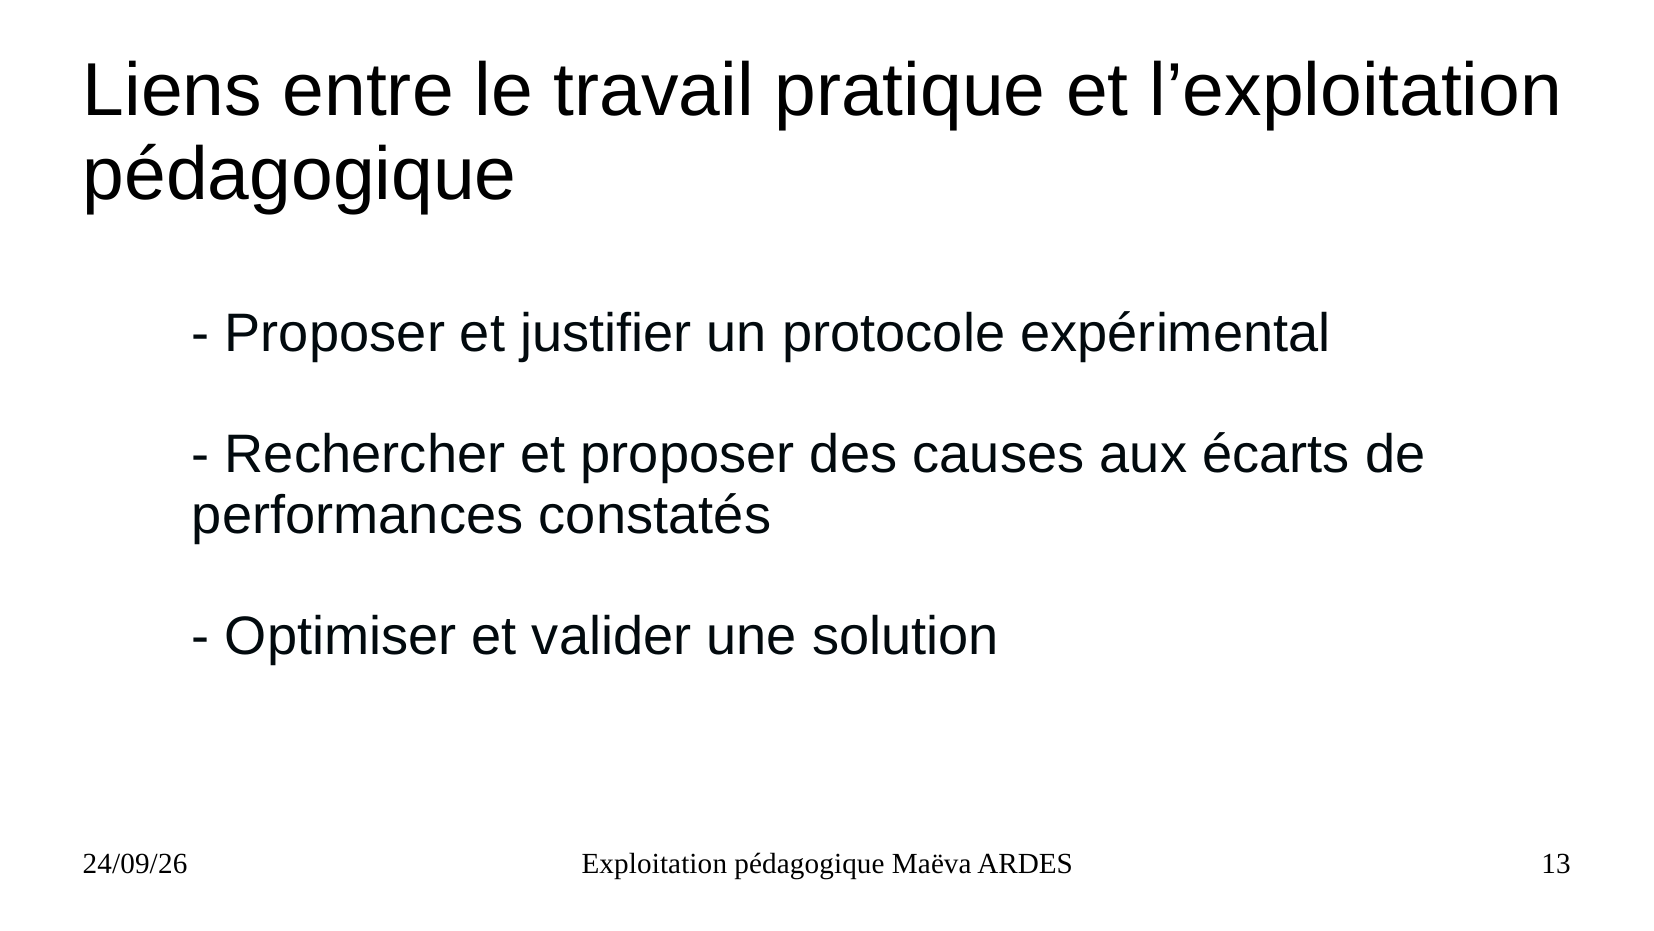

# Liens entre le travail pratique et l’exploitation pédagogique
- Proposer et justifier un protocole expérimental
- Rechercher et proposer des causes aux écarts de performances constatés
- Optimiser et valider une solution
Exploitation pédagogique Maëva ARDES
13